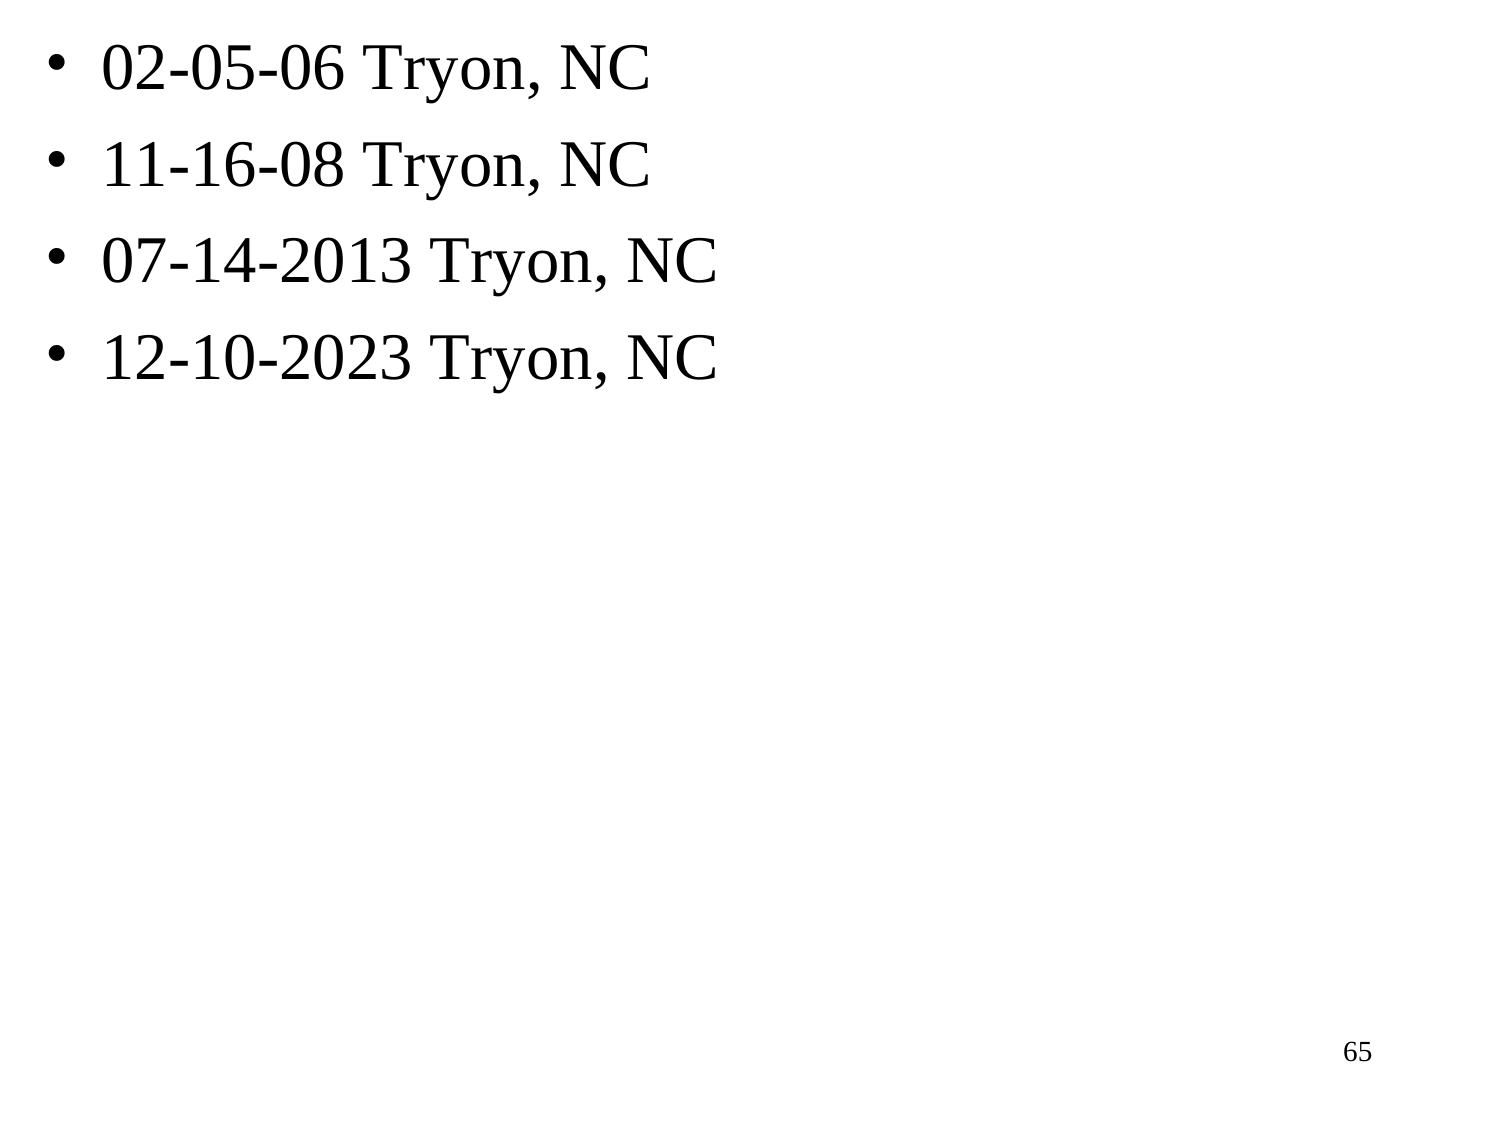

02-05-06 Tryon, NC
11-16-08 Tryon, NC
07-14-2013 Tryon, NC
12-10-2023 Tryon, NC
#